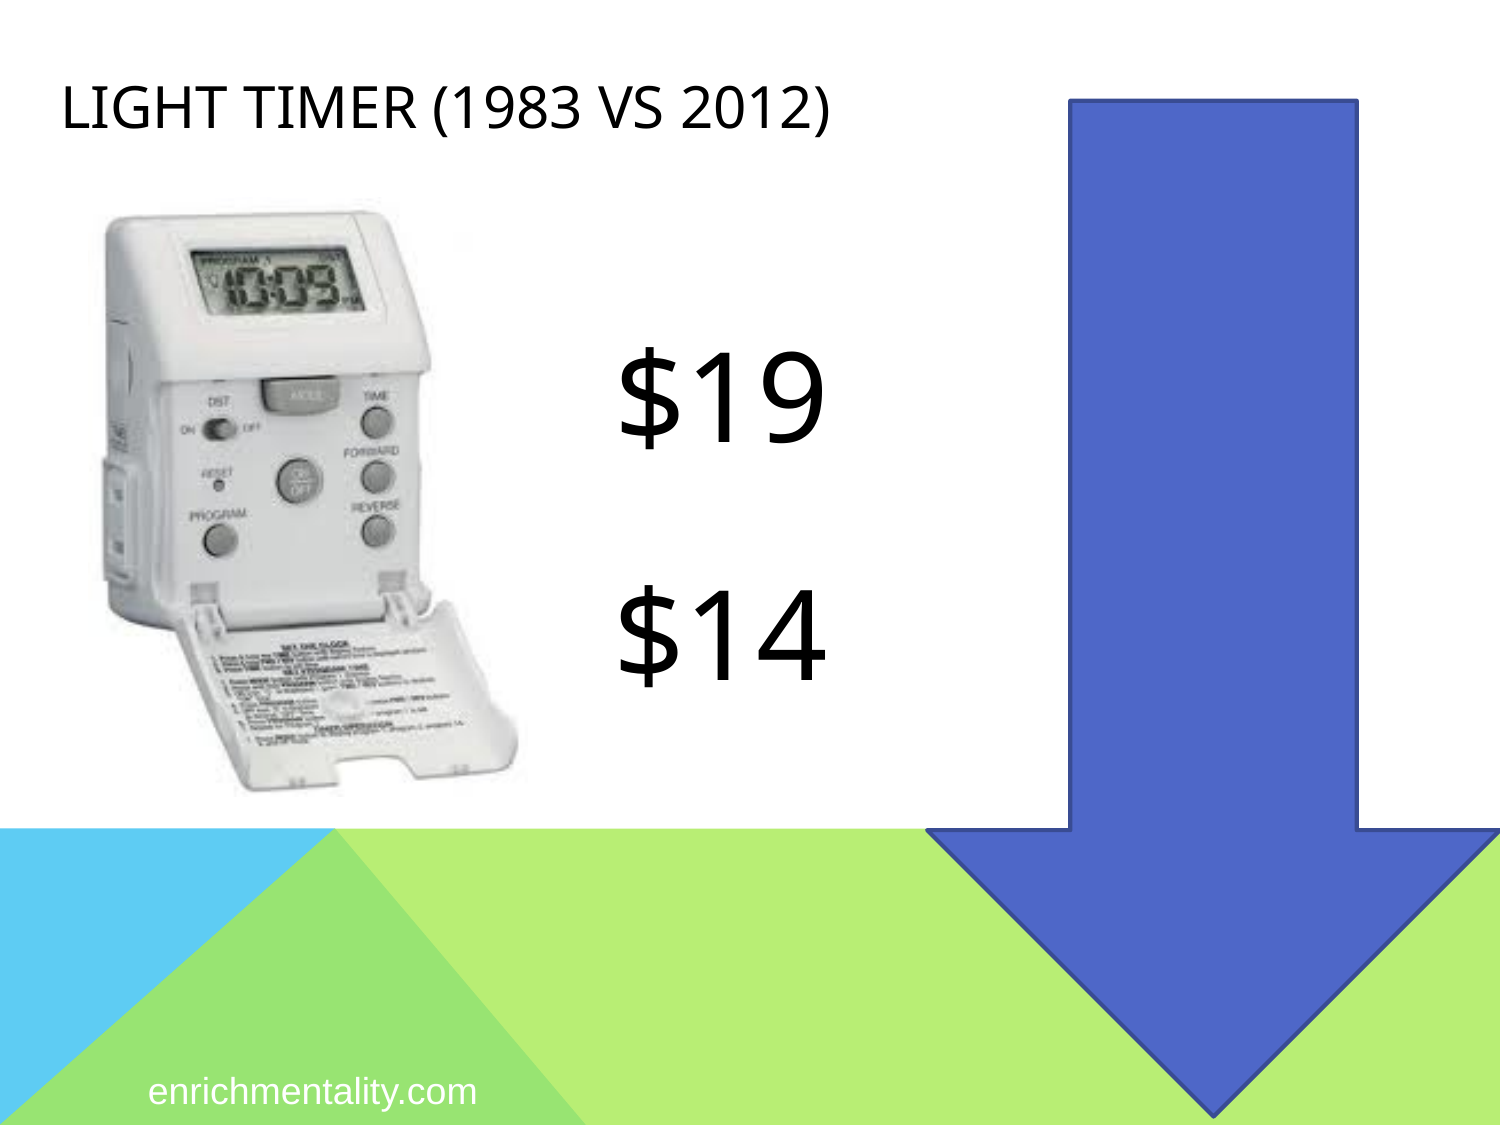

# Light Timer (1983 vs 2012)
$19
1983
$14
2012
enrichmentality.com